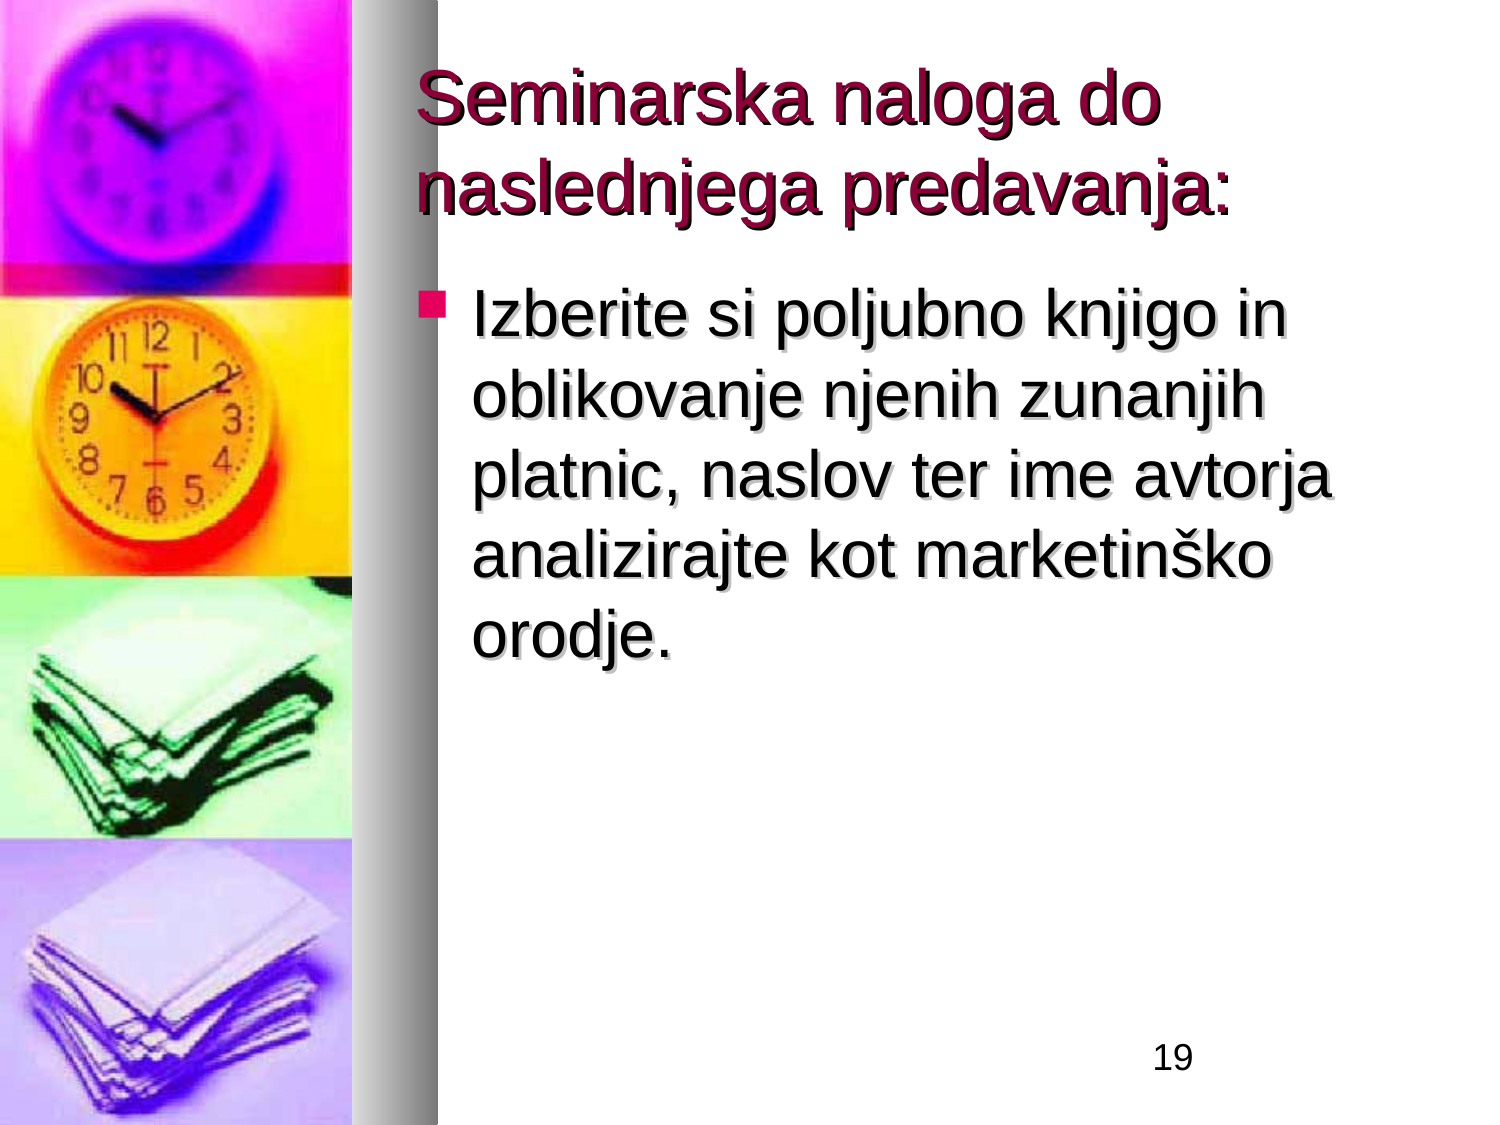

# Seminarska naloga do naslednjega predavanja:
Izberite si poljubno knjigo in oblikovanje njenih zunanjih platnic, naslov ter ime avtorja analizirajte kot marketinško orodje.
19